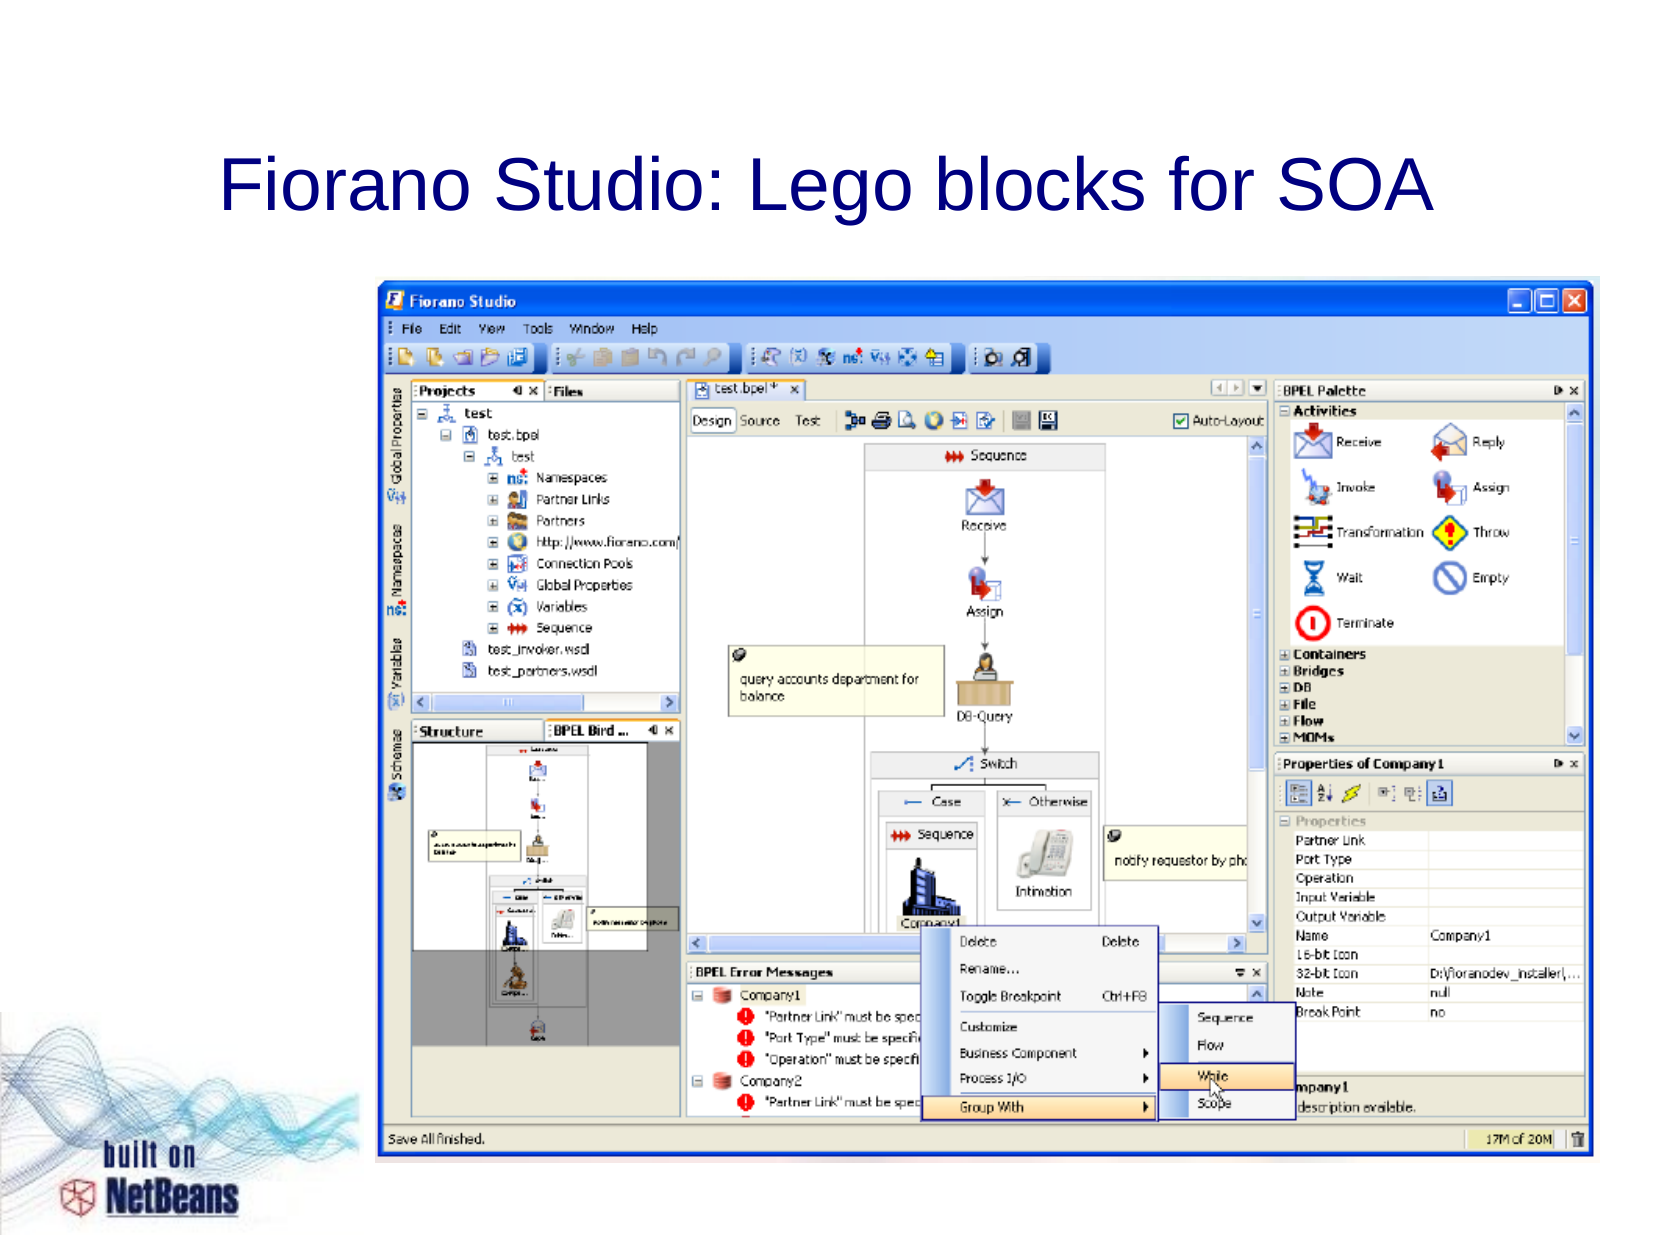

# Fiorano Studio: Lego blocks for SOA